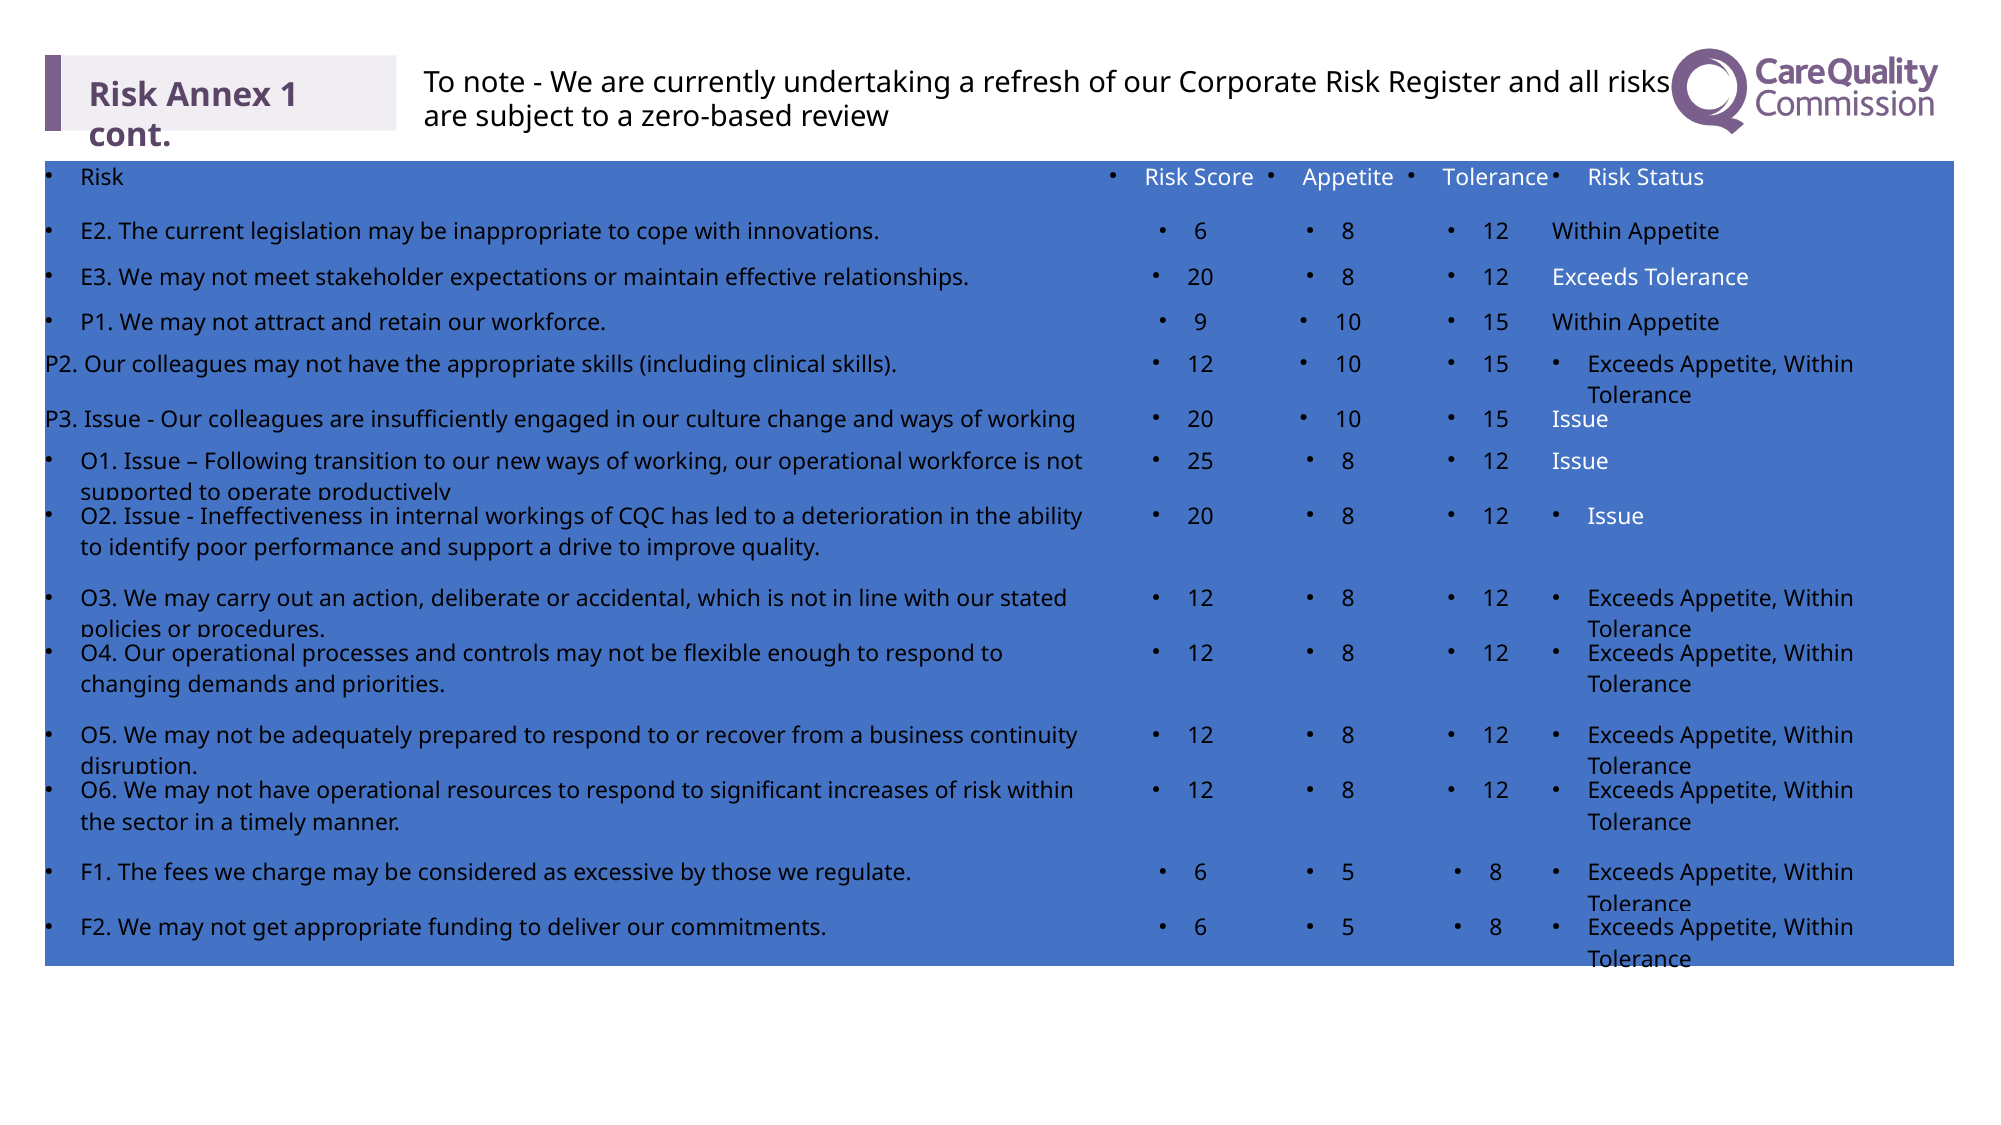

To note - We are currently undertaking a refresh of our Corporate Risk Register and all risks
are subject to a zero-based review
# Risk Annex 1 cont.
| Risk | Risk Score | Appetite | Tolerance | Risk Status |
| --- | --- | --- | --- | --- |
| E2. The current legislation may be inappropriate to cope with innovations. | 6 | 8 | 12 | Within Appetite |
| E3. We may not meet stakeholder expectations or maintain effective relationships. | 20 | 8 | 12 | Exceeds Tolerance |
| P1. We may not attract and retain our workforce. | 9 | 10 | 15 | Within Appetite |
| P2. Our colleagues may not have the appropriate skills (including clinical skills). | 12 | 10 | 15 | Exceeds Appetite, Within Tolerance |
| P3. Issue - Our colleagues are insufficiently engaged in our culture change and ways of working | 20 | 10 | 15 | Issue |
| O1. Issue – Following transition to our new ways of working, our operational workforce is not supported to operate productively | 25 | 8 | 12 | Issue |
| O2. Issue - Ineffectiveness in internal workings of CQC has led to a deterioration in the ability to identify poor performance and support a drive to improve quality. | 20 | 8 | 12 | Issue |
| O3. We may carry out an action, deliberate or accidental, which is not in line with our stated policies or procedures. | 12 | 8 | 12 | Exceeds Appetite, Within Tolerance |
| O4. Our operational processes and controls may not be flexible enough to respond to changing demands and priorities. | 12 | 8 | 12 | Exceeds Appetite, Within Tolerance |
| O5. We may not be adequately prepared to respond to or recover from a business continuity disruption. | 12 | 8 | 12 | Exceeds Appetite, Within Tolerance |
| O6. We may not have operational resources to respond to significant increases of risk within the sector in a timely manner. | 12 | 8 | 12 | Exceeds Appetite, Within Tolerance |
| F1. The fees we charge may be considered as excessive by those we regulate. | 6 | 5 | 8 | Exceeds Appetite, Within Tolerance |
| F2. We may not get appropriate funding to deliver our commitments. | 6 | 5 | 8 | Exceeds Appetite, Within Tolerance |